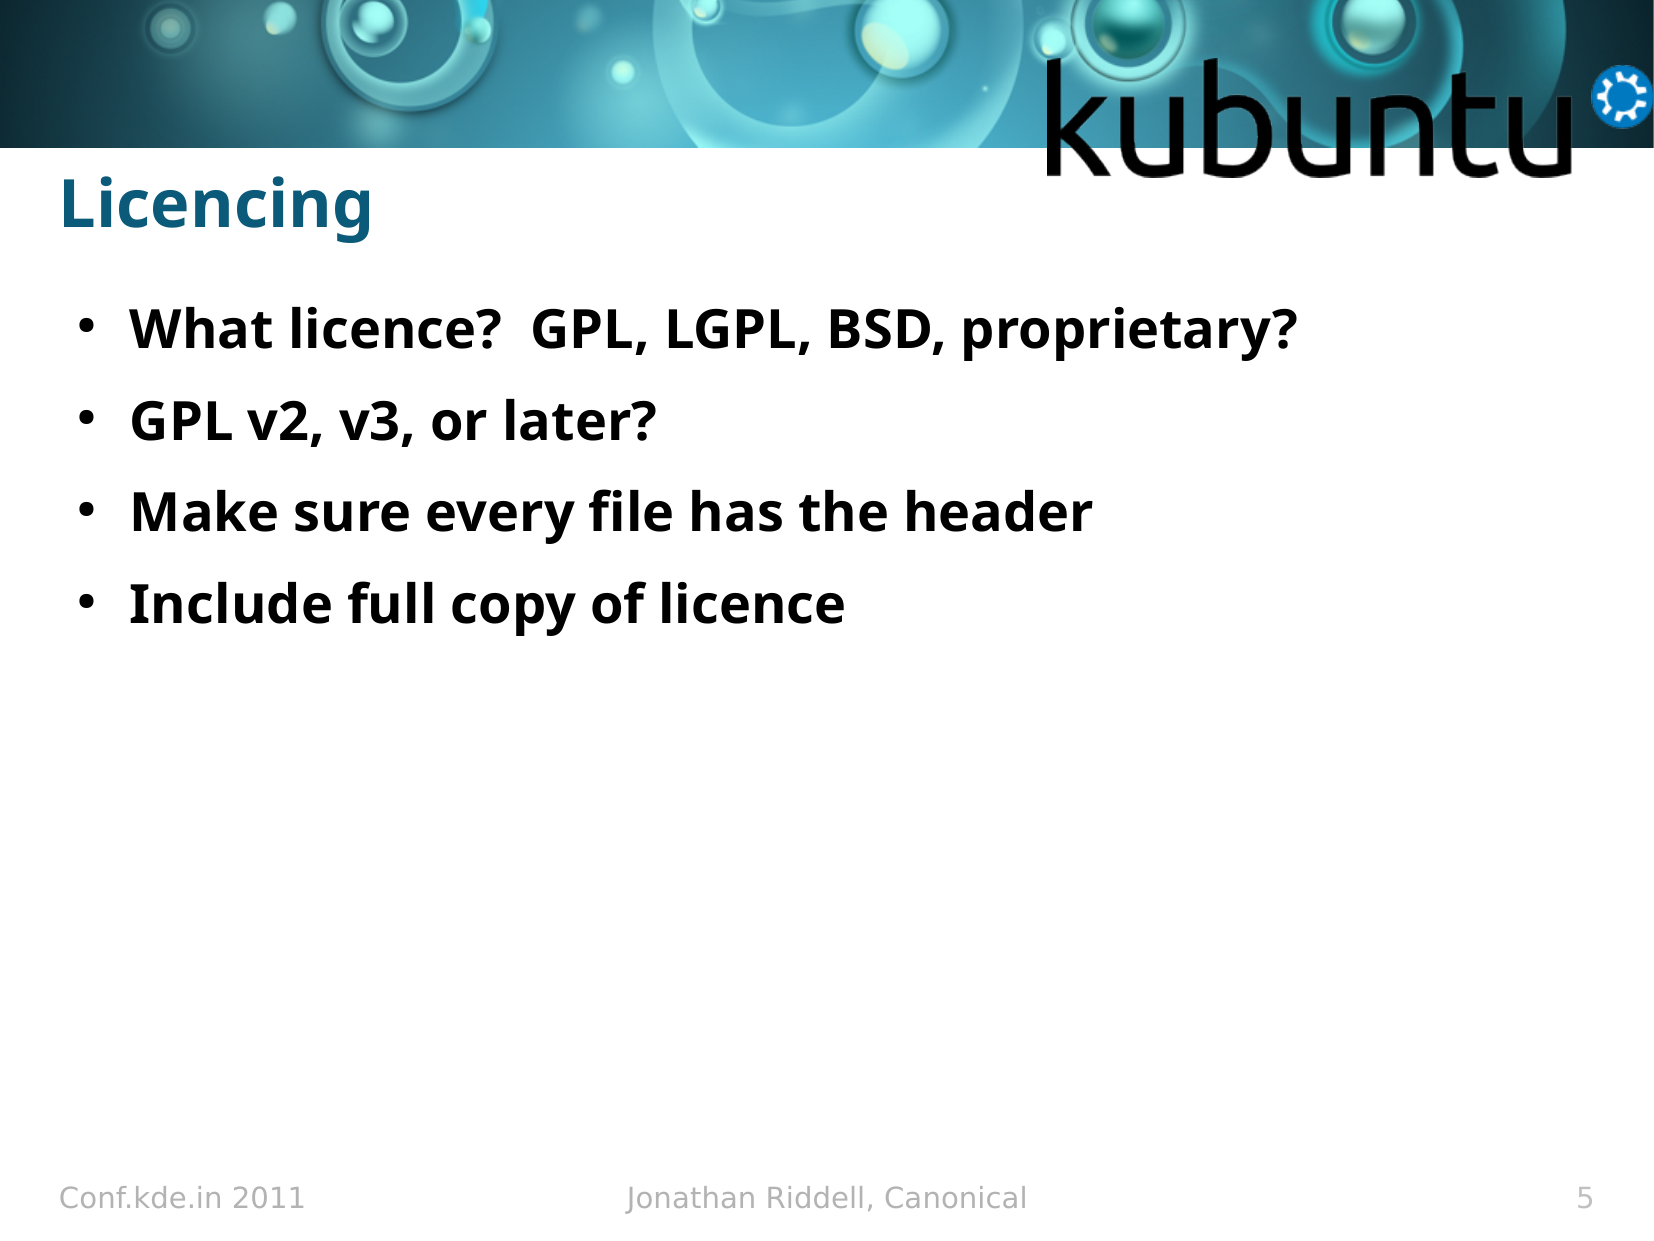

# Licencing
What licence? GPL, LGPL, BSD, proprietary?
GPL v2, v3, or later?
Make sure every file has the header
Include full copy of licence
Name
www.kde.org
5